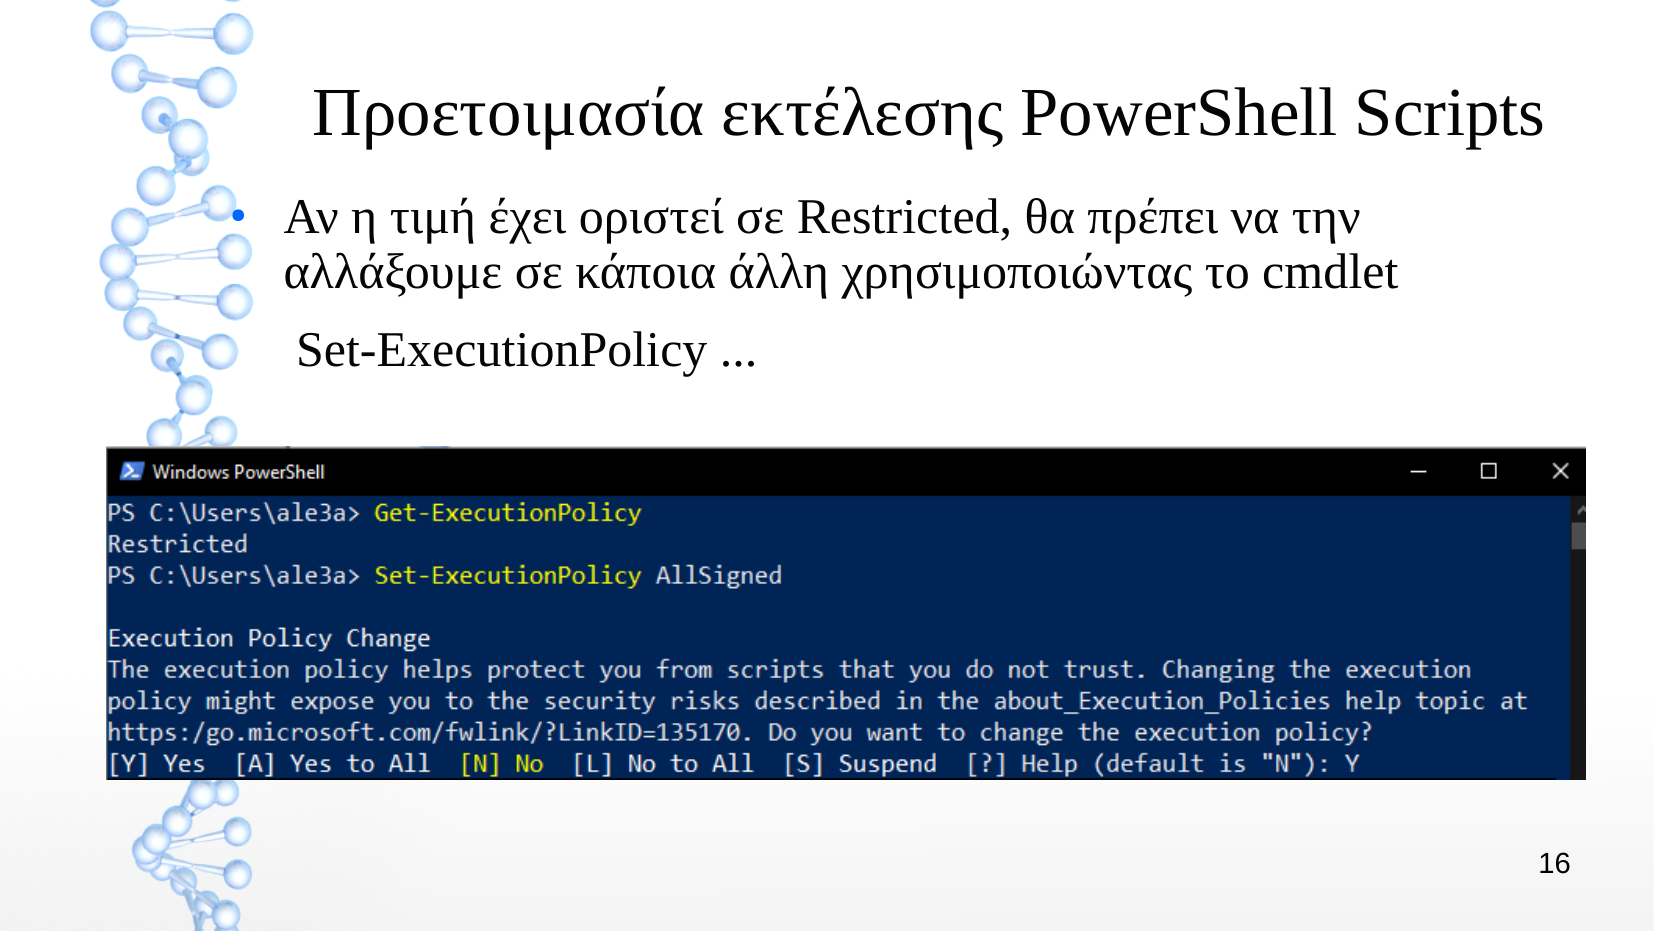

# Προετοιμασία εκτέλεσης PowerShell Scripts
Αν η τιμή έχει οριστεί σε Restricted, θα πρέπει να την αλλάξουμε σε κάποια άλλη χρησιμοποιώντας το cmdlet
 Set-ExecutionPolicy ...
16